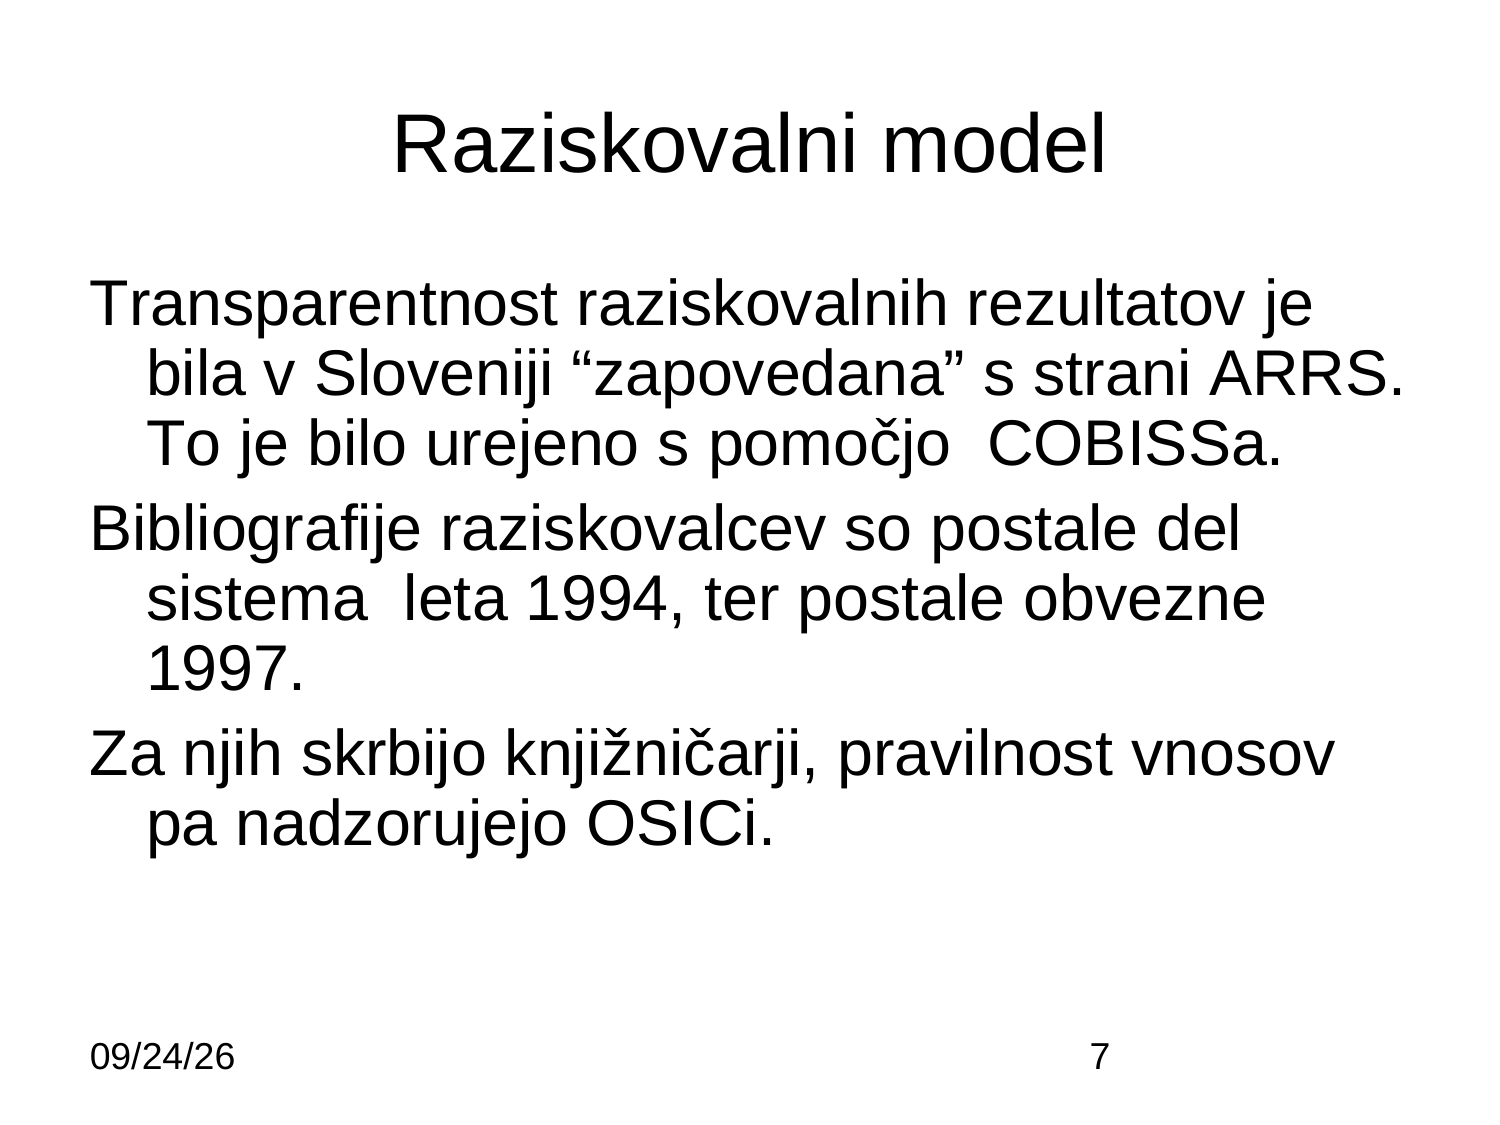

# Raziskovalni model
Transparentnost raziskovalnih rezultatov je bila v Sloveniji “zapovedana” s strani ARRS. To je bilo urejeno s pomočjo COBISSa.
Bibliografije raziskovalcev so postale del sistema leta 1994, ter postale obvezne 1997.
Za njih skrbijo knjižničarji, pravilnost vnosov pa nadzorujejo OSICi.
7